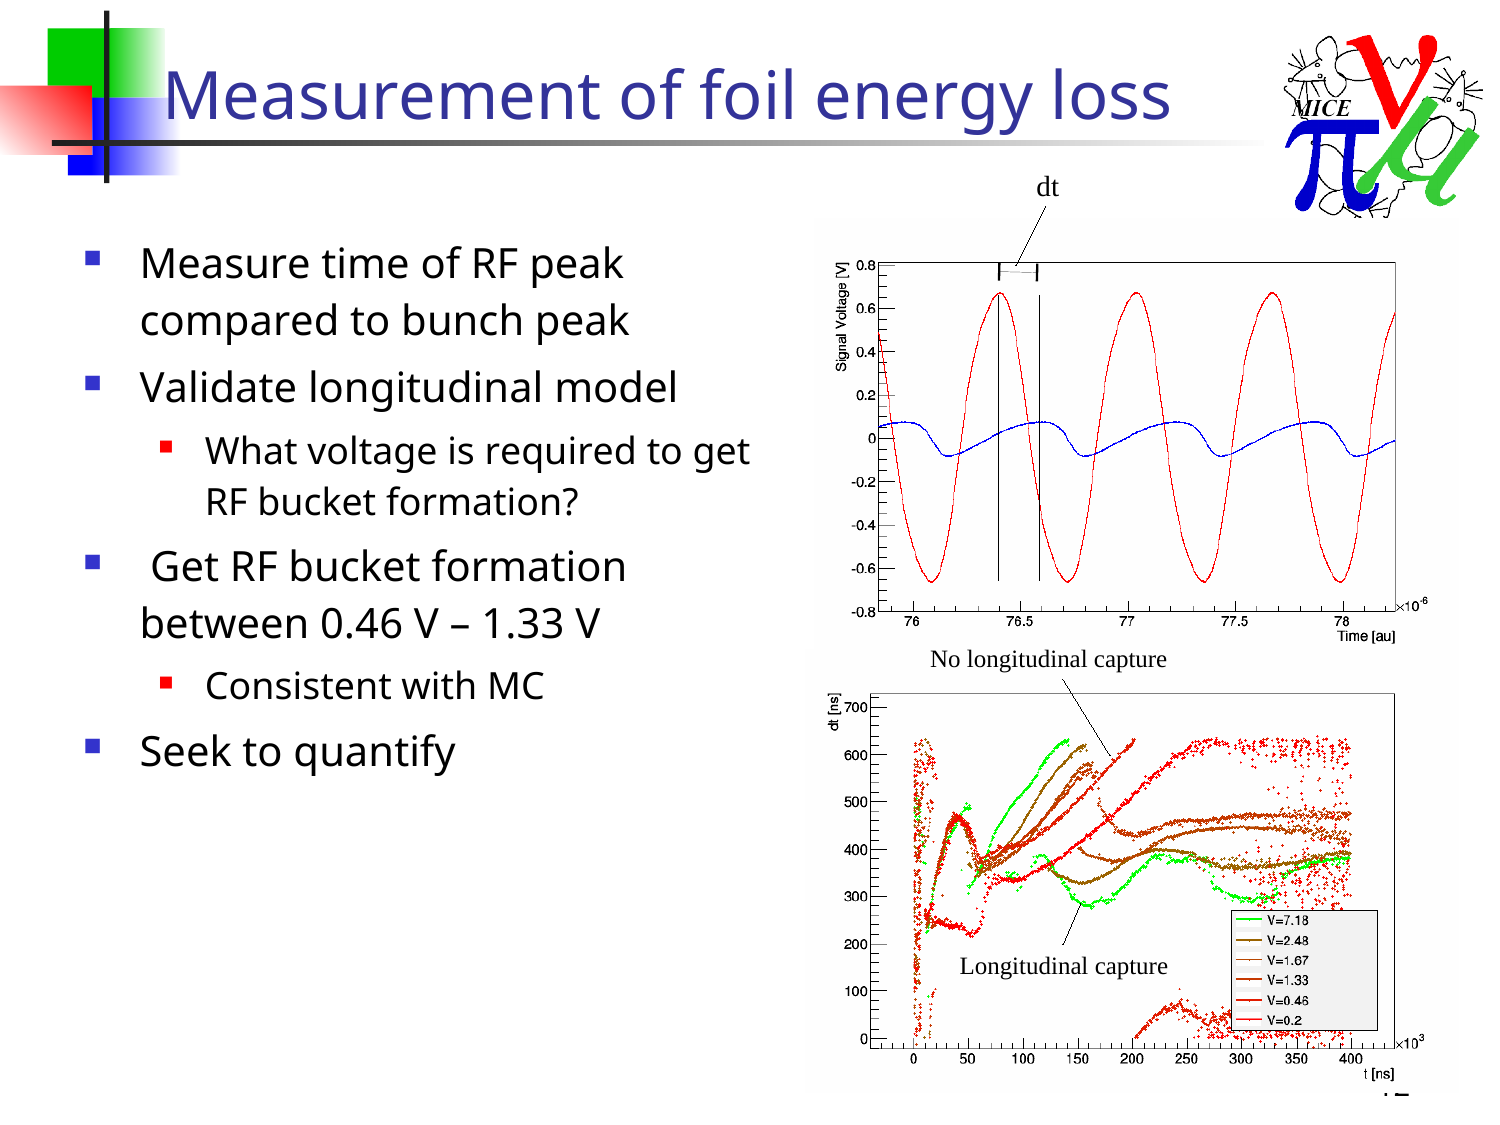

# Measurement of foil energy loss
dt
Measure time of RF peak compared to bunch peak
Validate longitudinal model
What voltage is required to get RF bucket formation?
 Get RF bucket formation between 0.46 V – 1.33 V
Consistent with MC
Seek to quantify
No longitudinal capture
Longitudinal capture
12